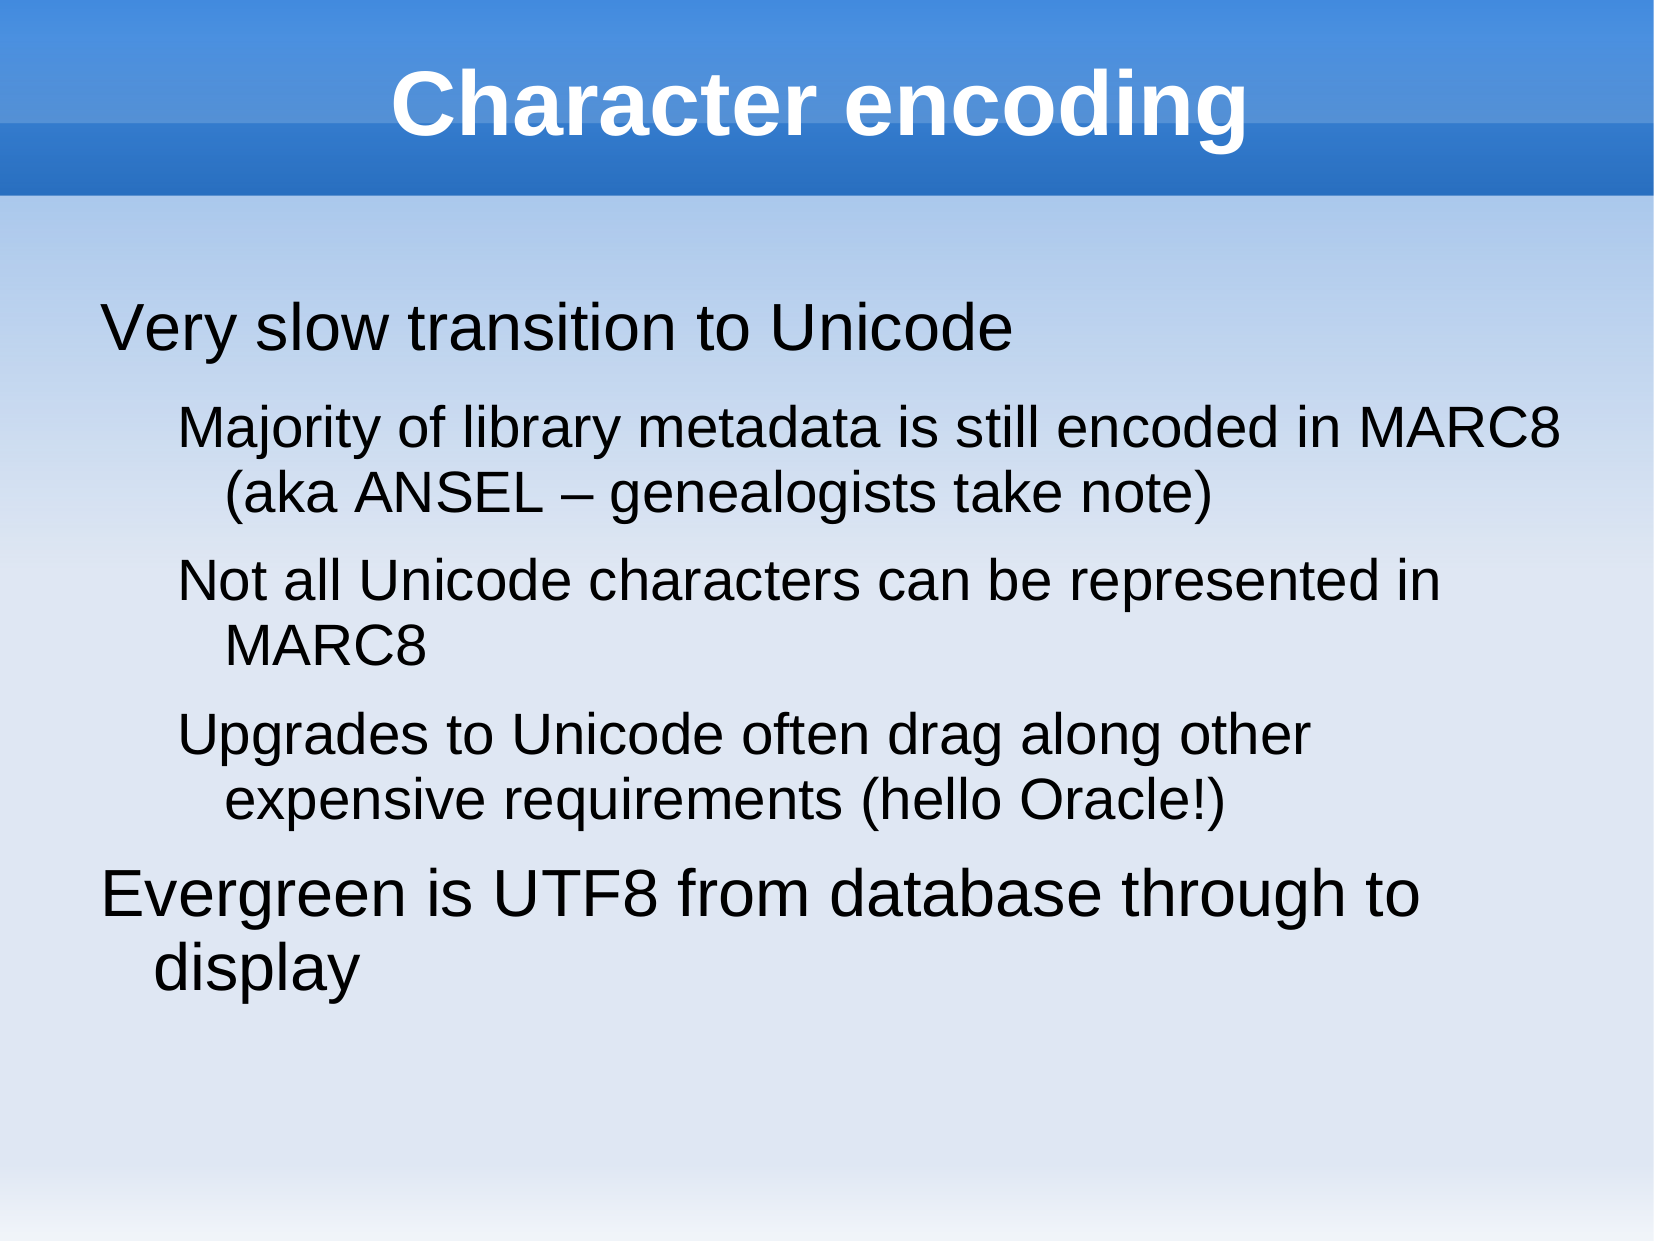

# Character encoding
Very slow transition to Unicode
Majority of library metadata is still encoded in MARC8 (aka ANSEL – genealogists take note)
Not all Unicode characters can be represented in MARC8
Upgrades to Unicode often drag along other expensive requirements (hello Oracle!)
Evergreen is UTF8 from database through to display